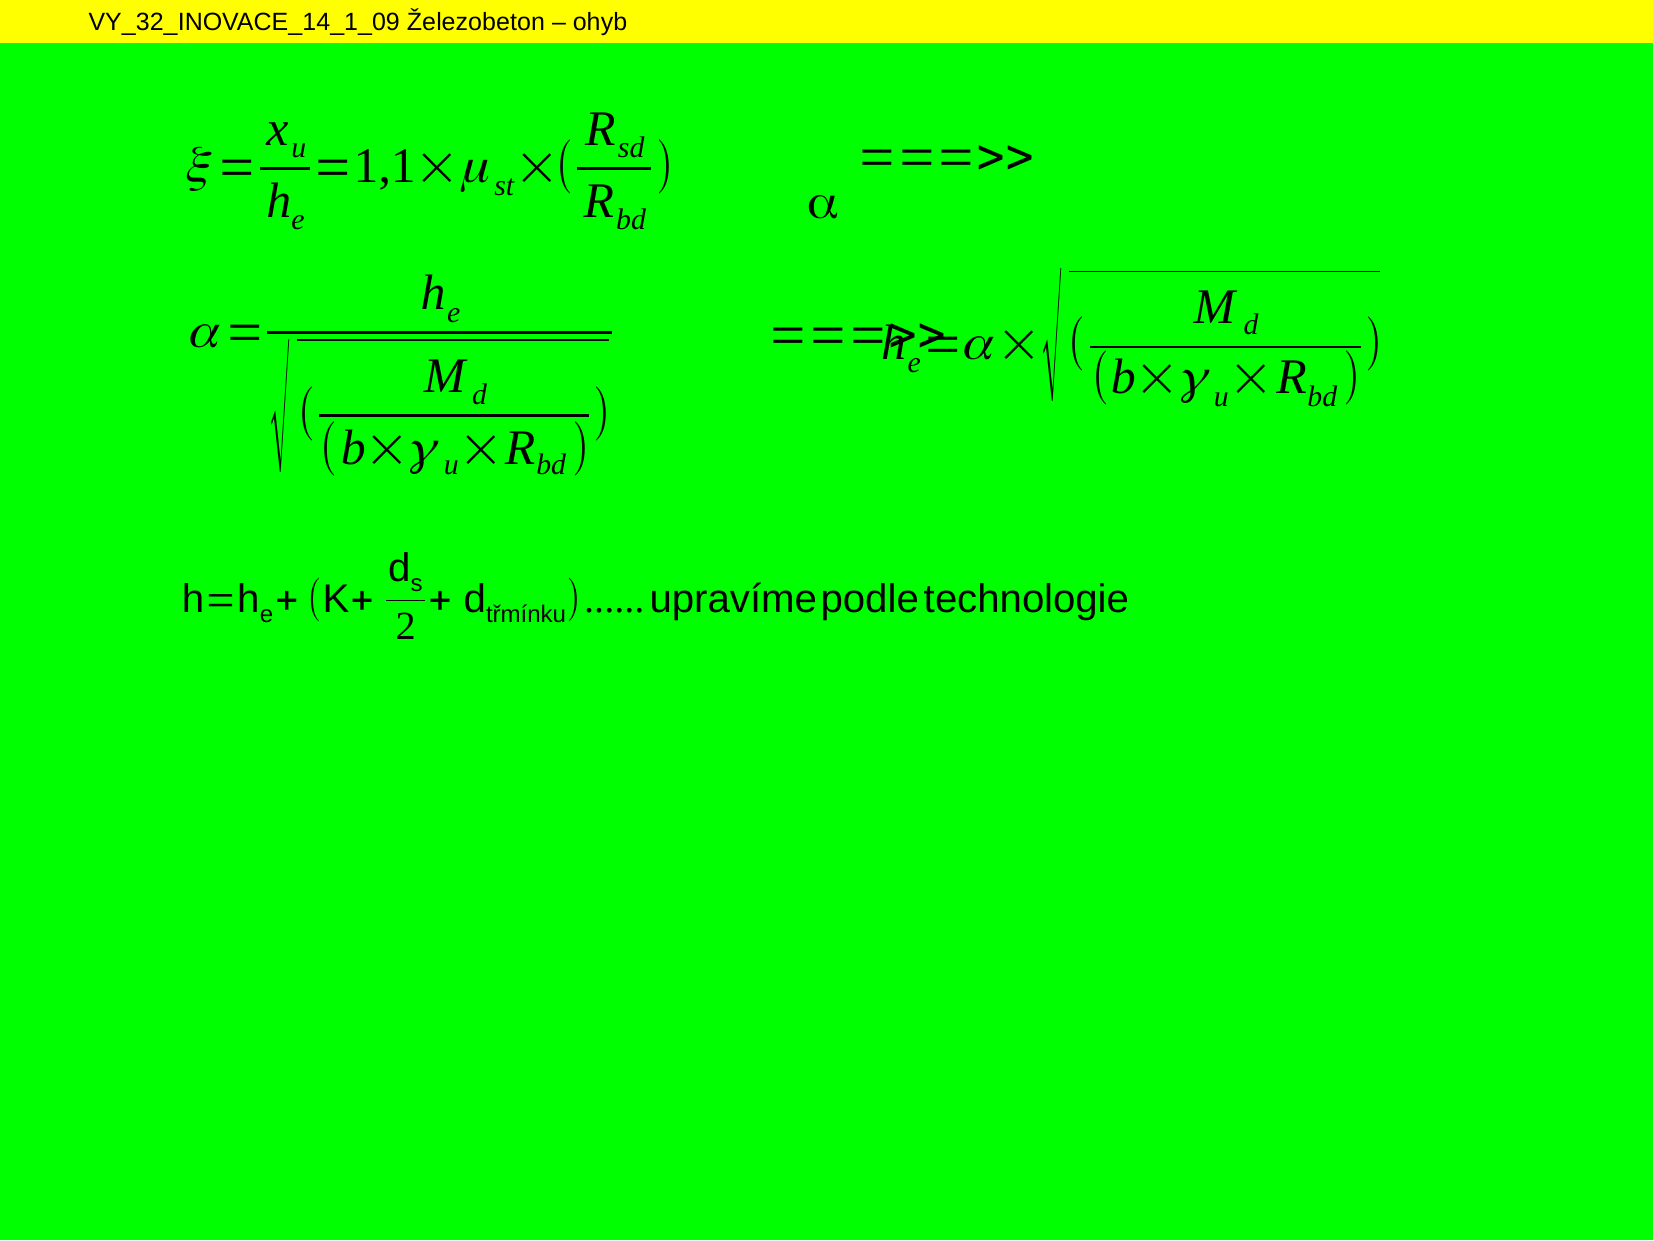

VY_32_INOVACE_14_1_09 Železobeton – ohyb
 ===>> a
 ===>>